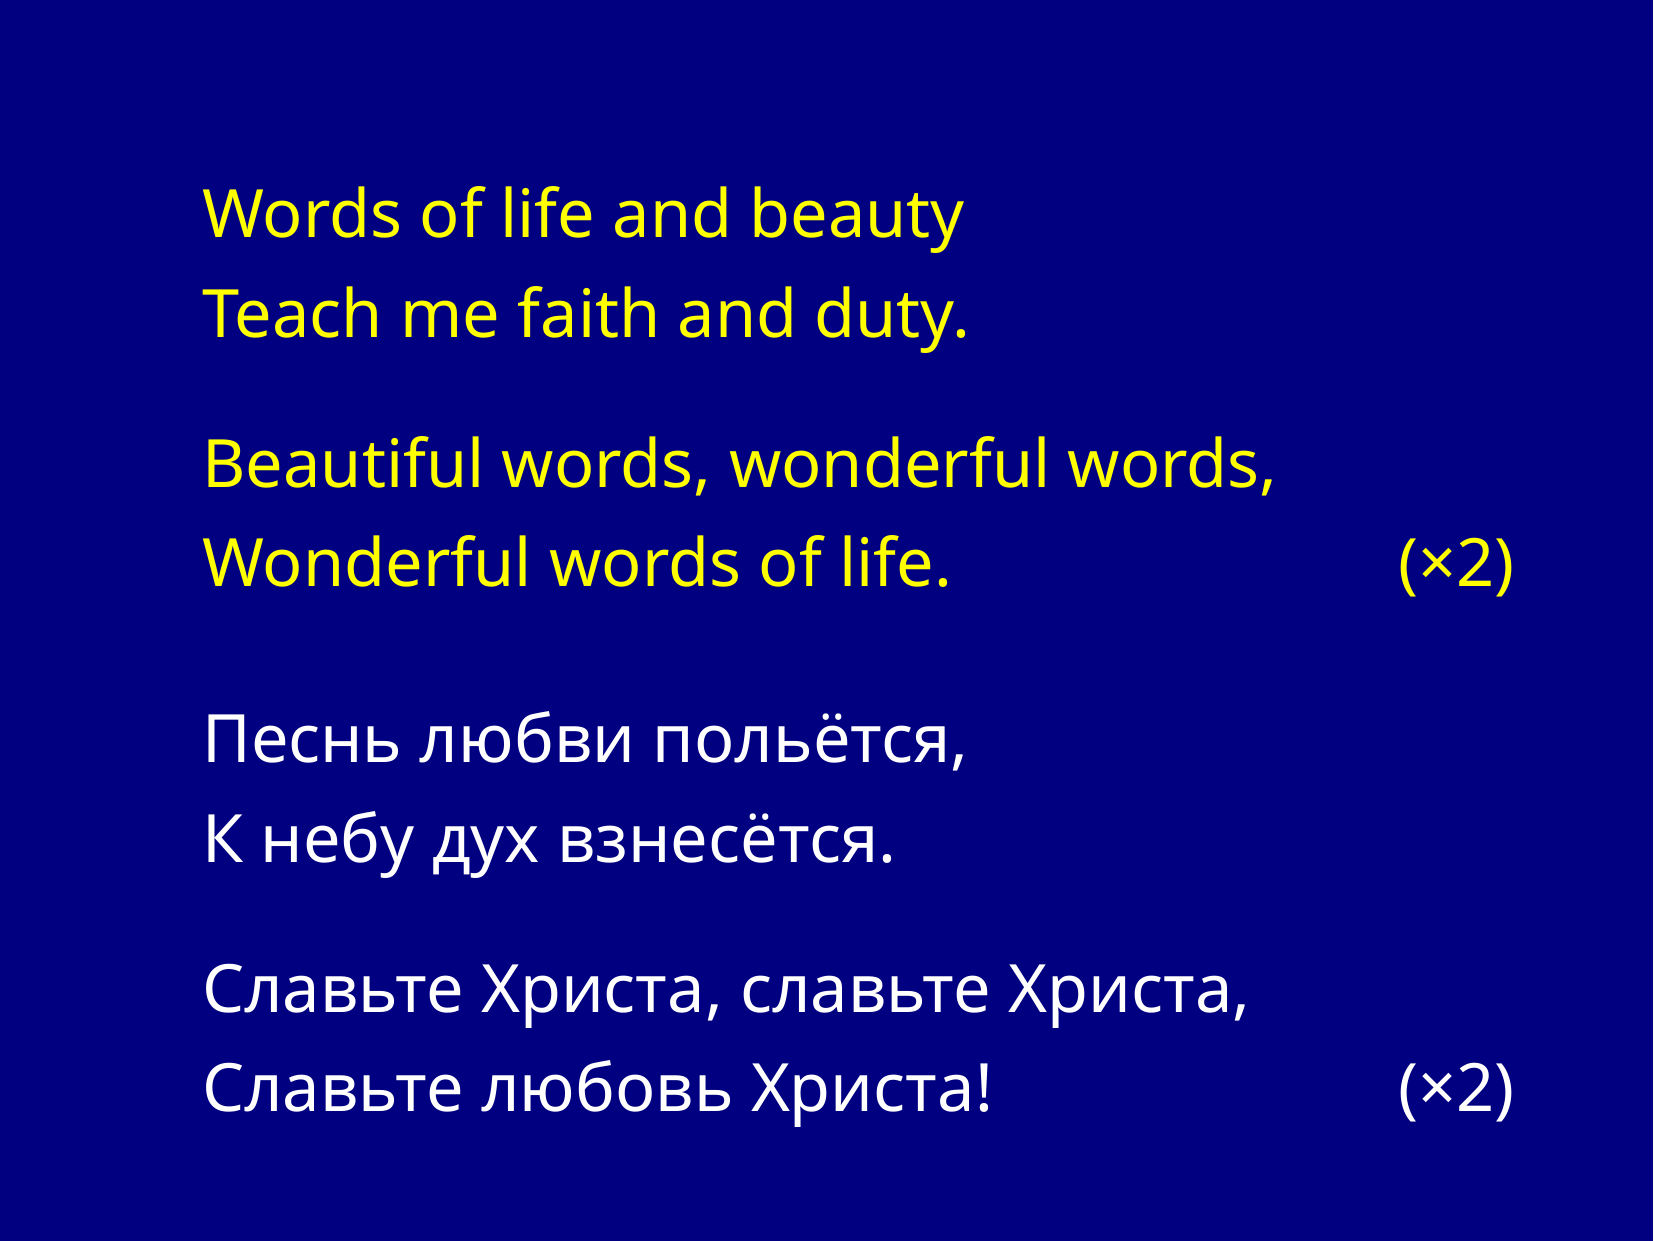

Words of life and beauty
	Teach me faith and duty.
	Beautiful words, wonderful words,
	Wonderful words of life.	(×2)
	Песнь любви польётся,
	К небу дух взнесётся.
	Славьте Христа, славьте Христа,
	Славьте любовь Христа!	(×2)